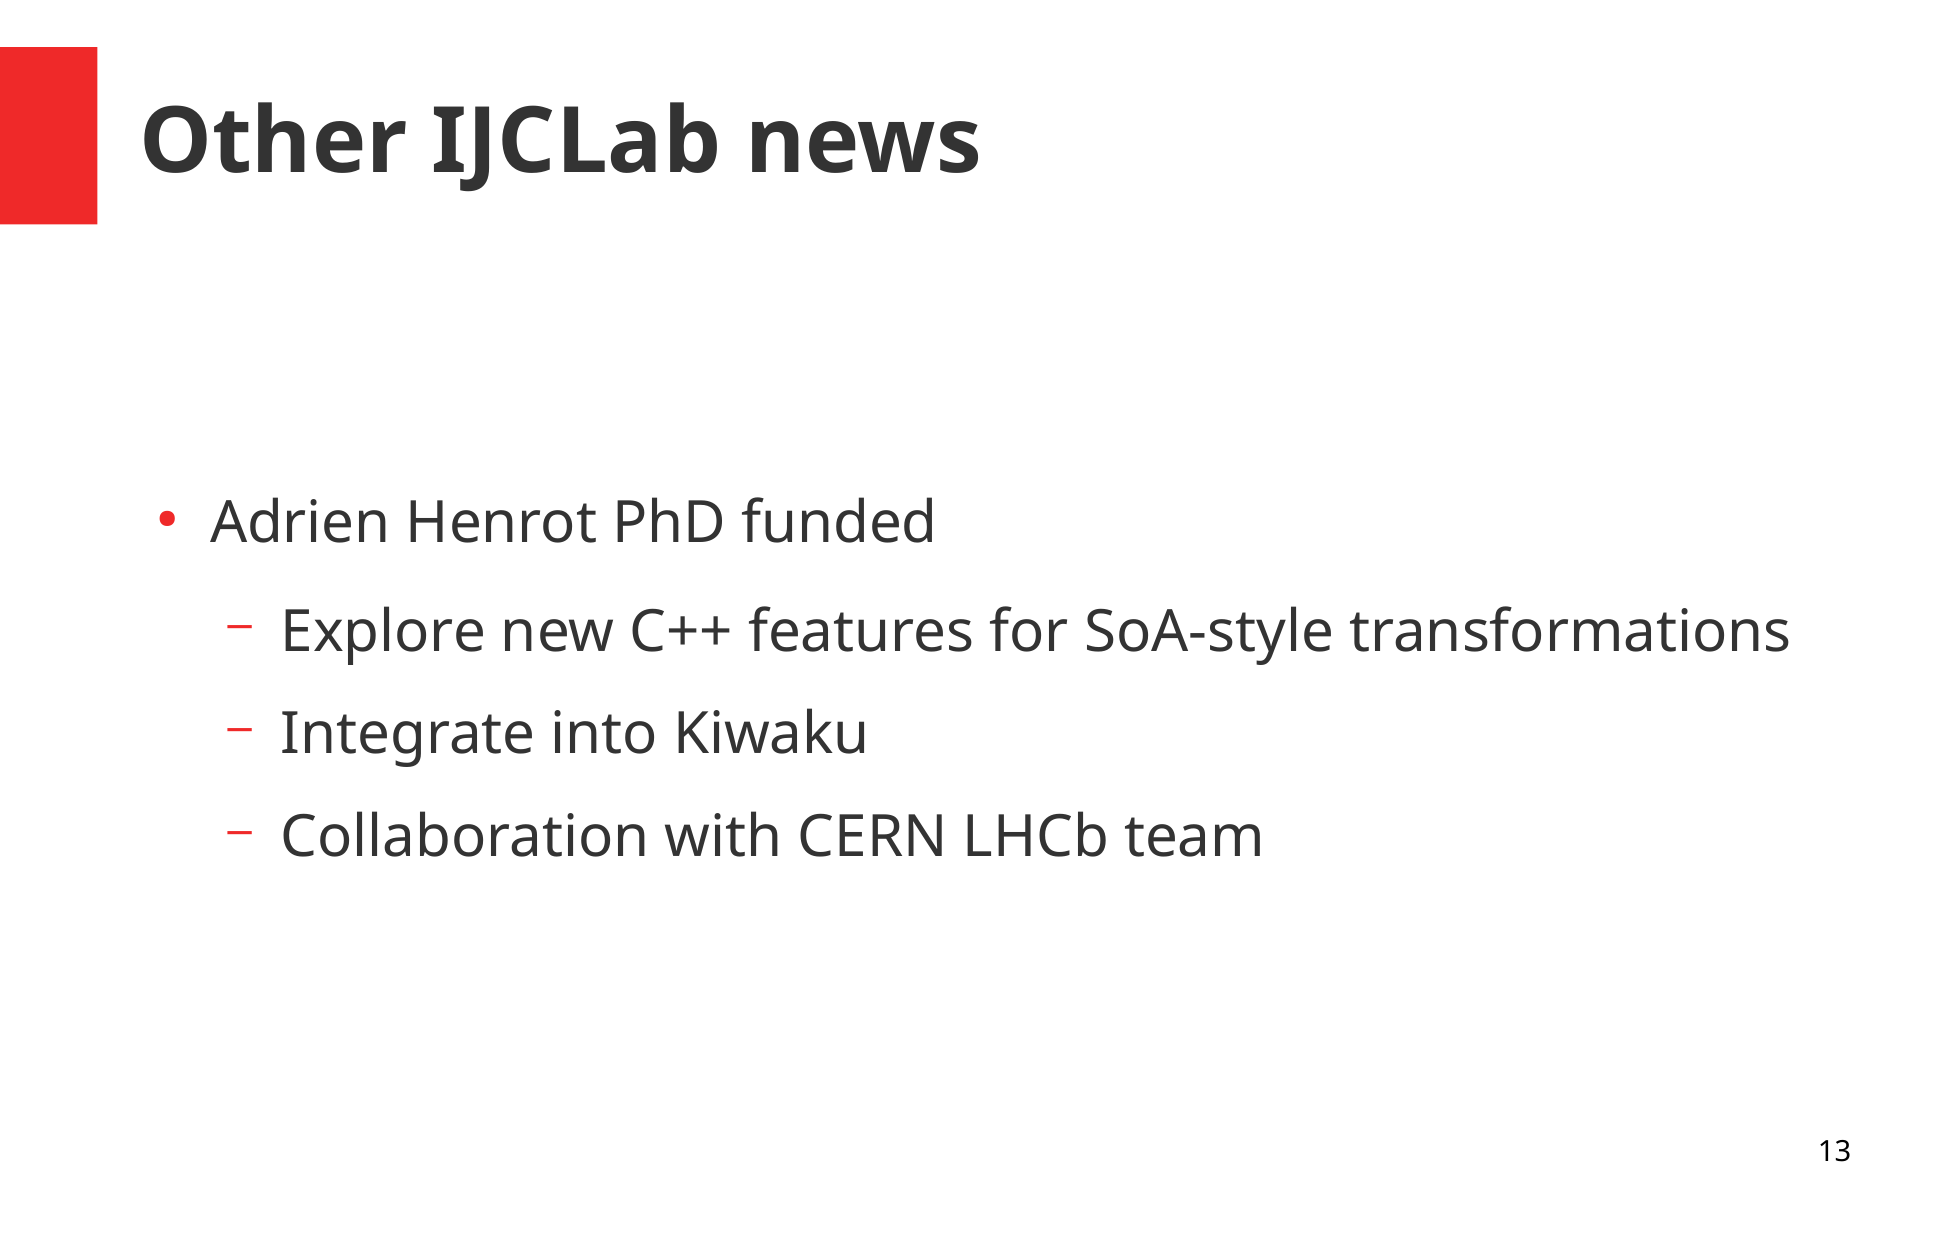

# Other IJCLab news
Adrien Henrot PhD funded
Explore new C++ features for SoA-style transformations
Integrate into Kiwaku
Collaboration with CERN LHCb team
13